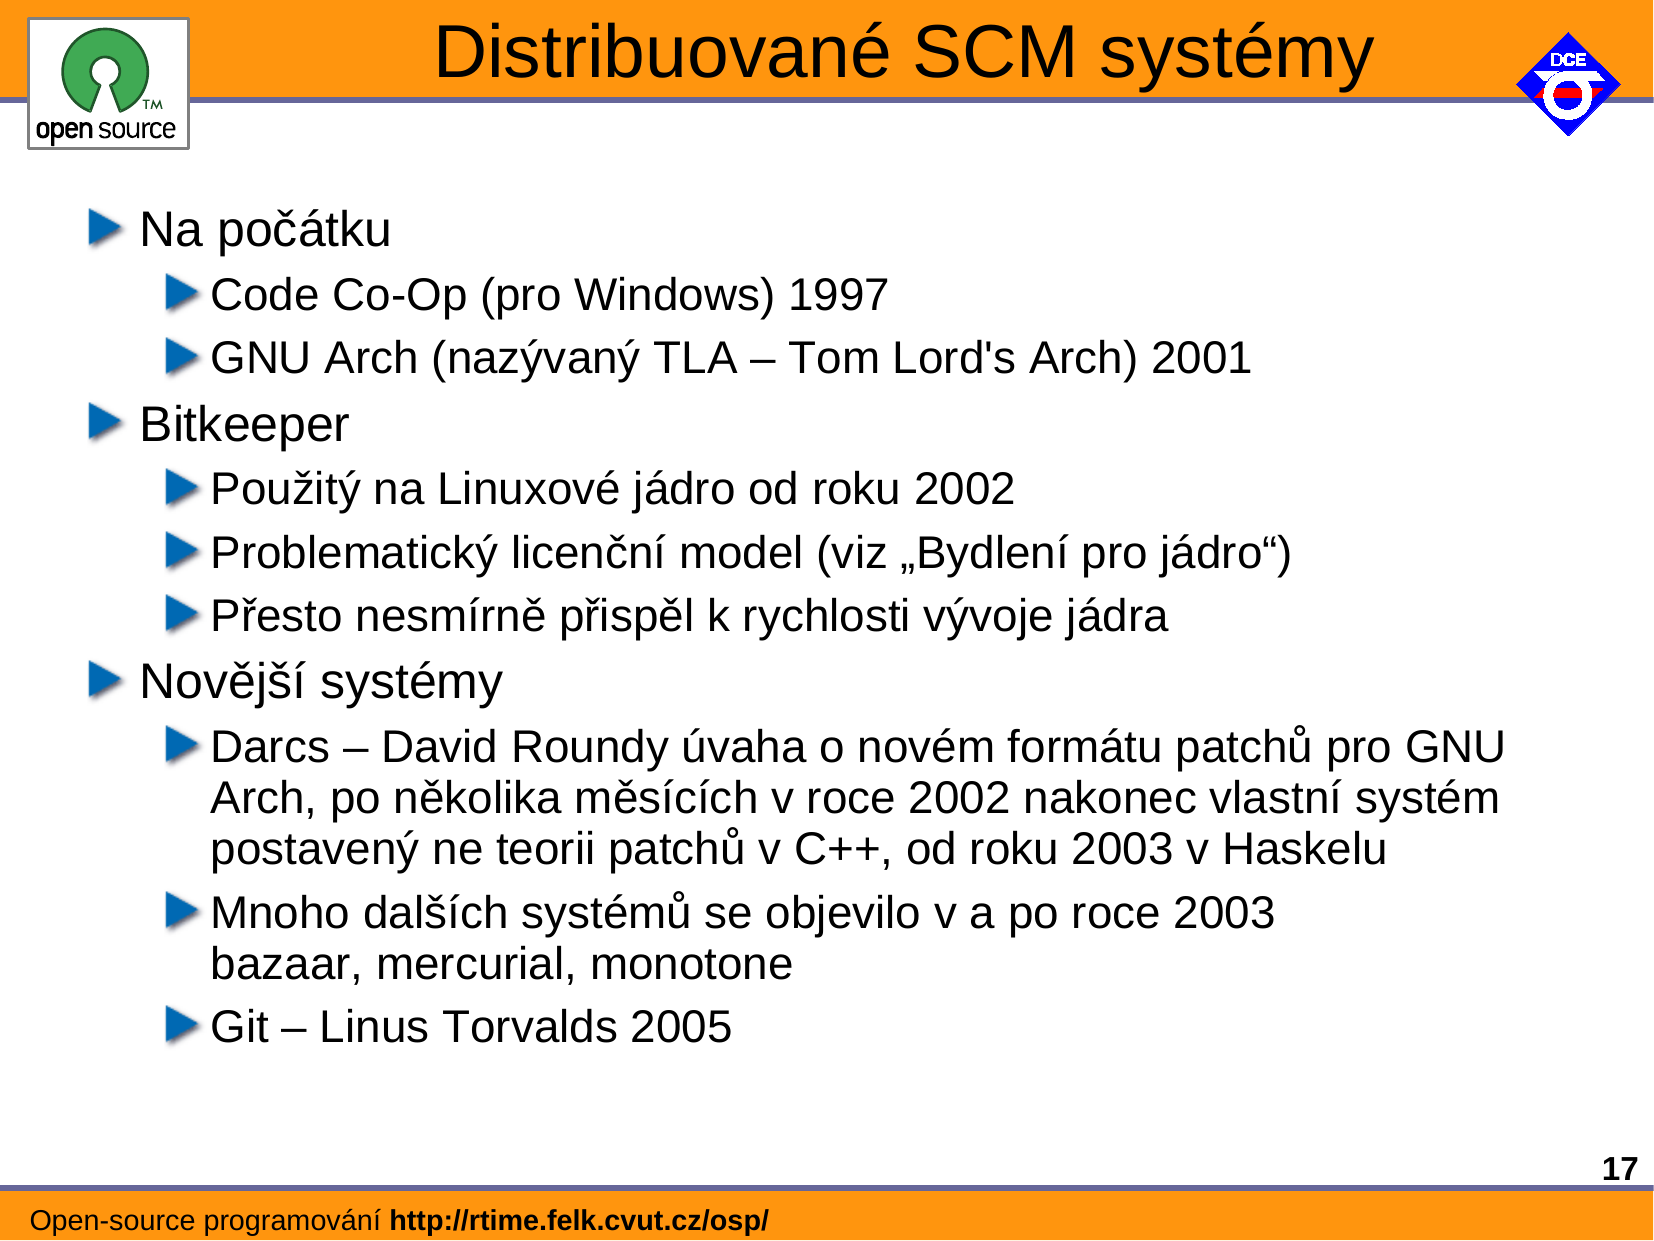

# Distribuované SCM systémy
Na počátku
Code Co-Op (pro Windows) 1997
GNU Arch (nazývaný TLA – Tom Lord's Arch) 2001
Bitkeeper
Použitý na Linuxové jádro od roku 2002
Problematický licenční model (viz „Bydlení pro jádro“)
Přesto nesmírně přispěl k rychlosti vývoje jádra
Novější systémy
Darcs – David Roundy úvaha o novém formátu patchů pro GNU Arch, po několika měsících v roce 2002 nakonec vlastní systém postavený ne teorii patchů v C++, od roku 2003 v Haskelu
Mnoho dalších systémů se objevilo v a po roce 2003
bazaar, mercurial, monotone
Git – Linus Torvalds 2005